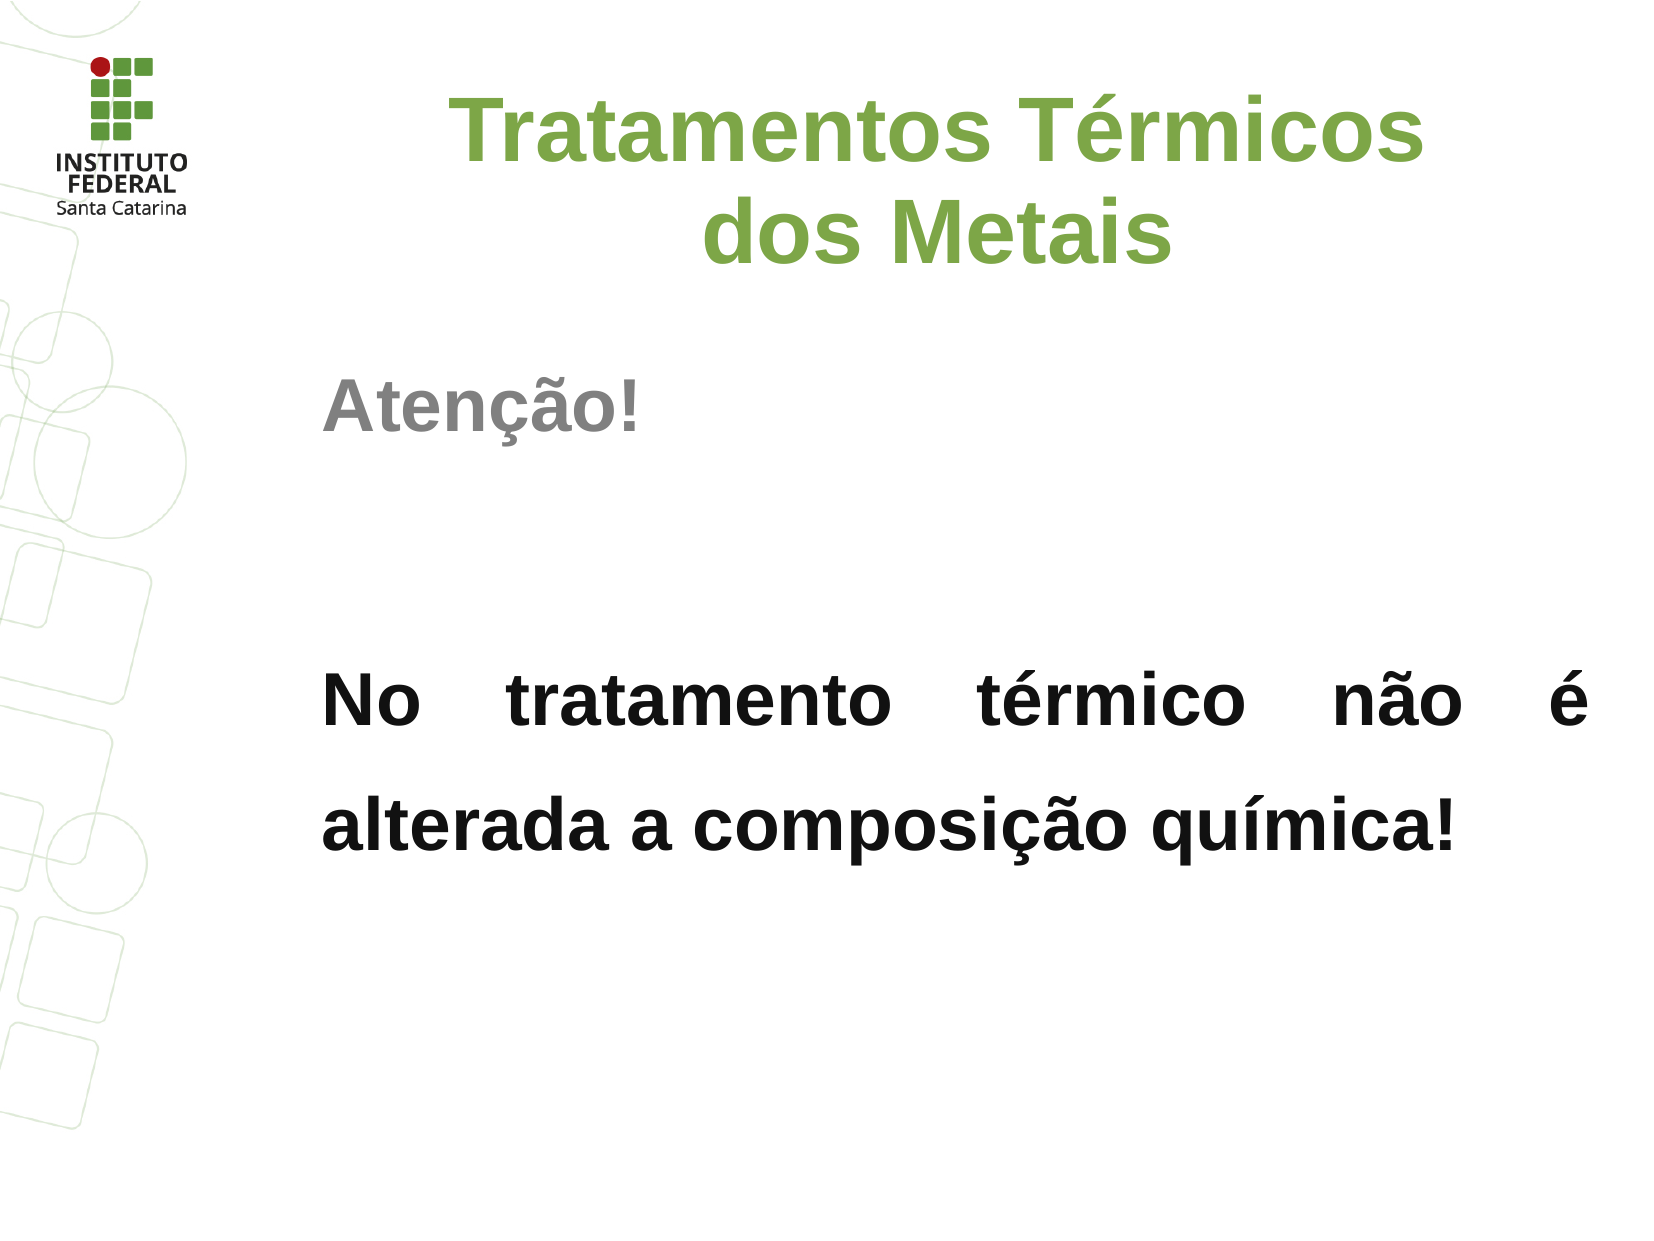

#
Tratamentos Térmicos
dos Metais
Atenção!
No tratamento térmico não é alterada a composição química!